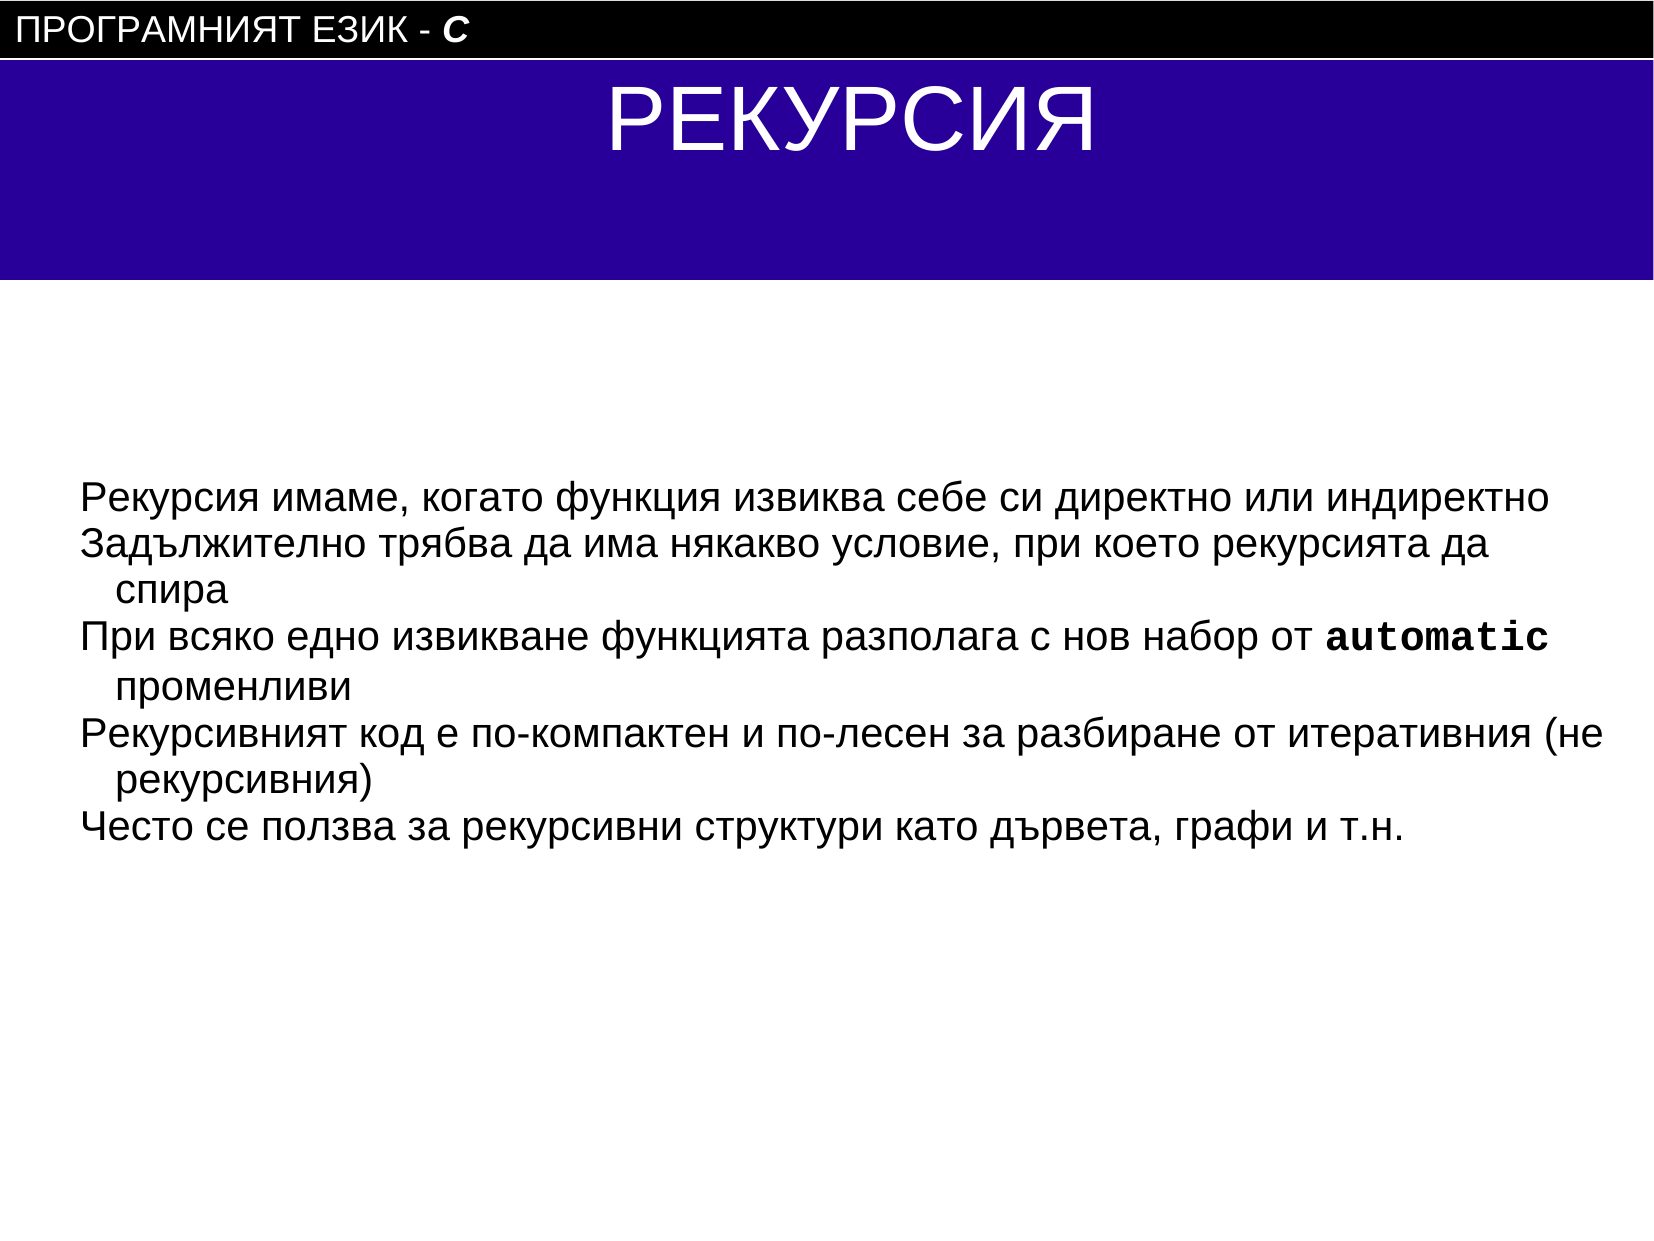

ПРОГРАМНИЯT ЕЗИК - С
								РЕКУРСИЯ
Рекурсия имаме, когато функция извиква себе си директно или индиректно
Задължително трябва да има някакво условие, при което рекурсията да спира
При всяко едно извикване функцията разполага с нов набор от automatic променливи
Рекурсивният код е по-компактен и по-лесен за разбиране от итеративния (не рекурсивния)
Често се ползва за рекурсивни структури като дървета, графи и т.н.